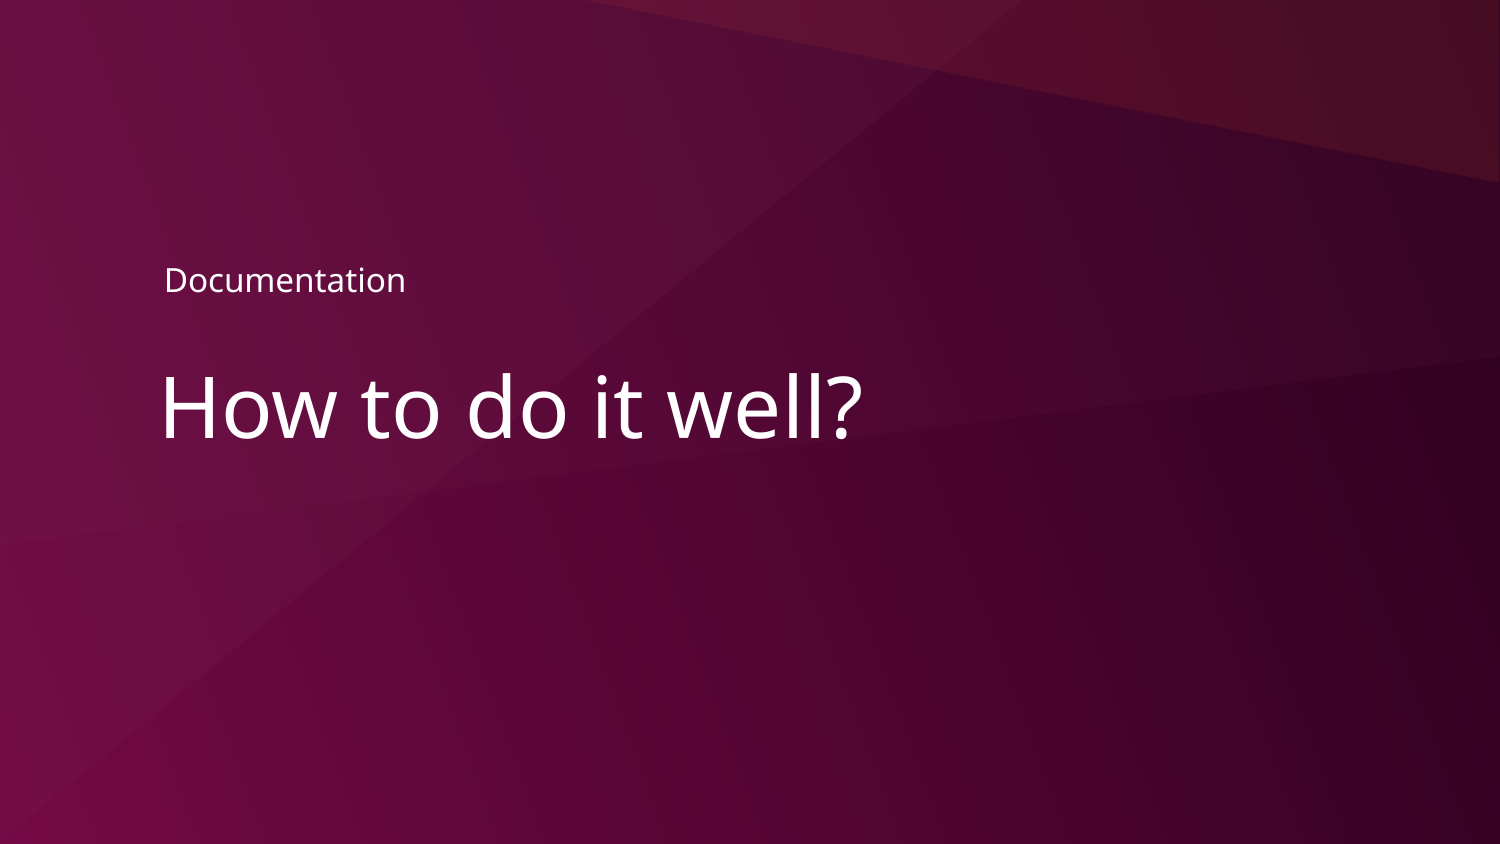

Documentation
# How to do it well?